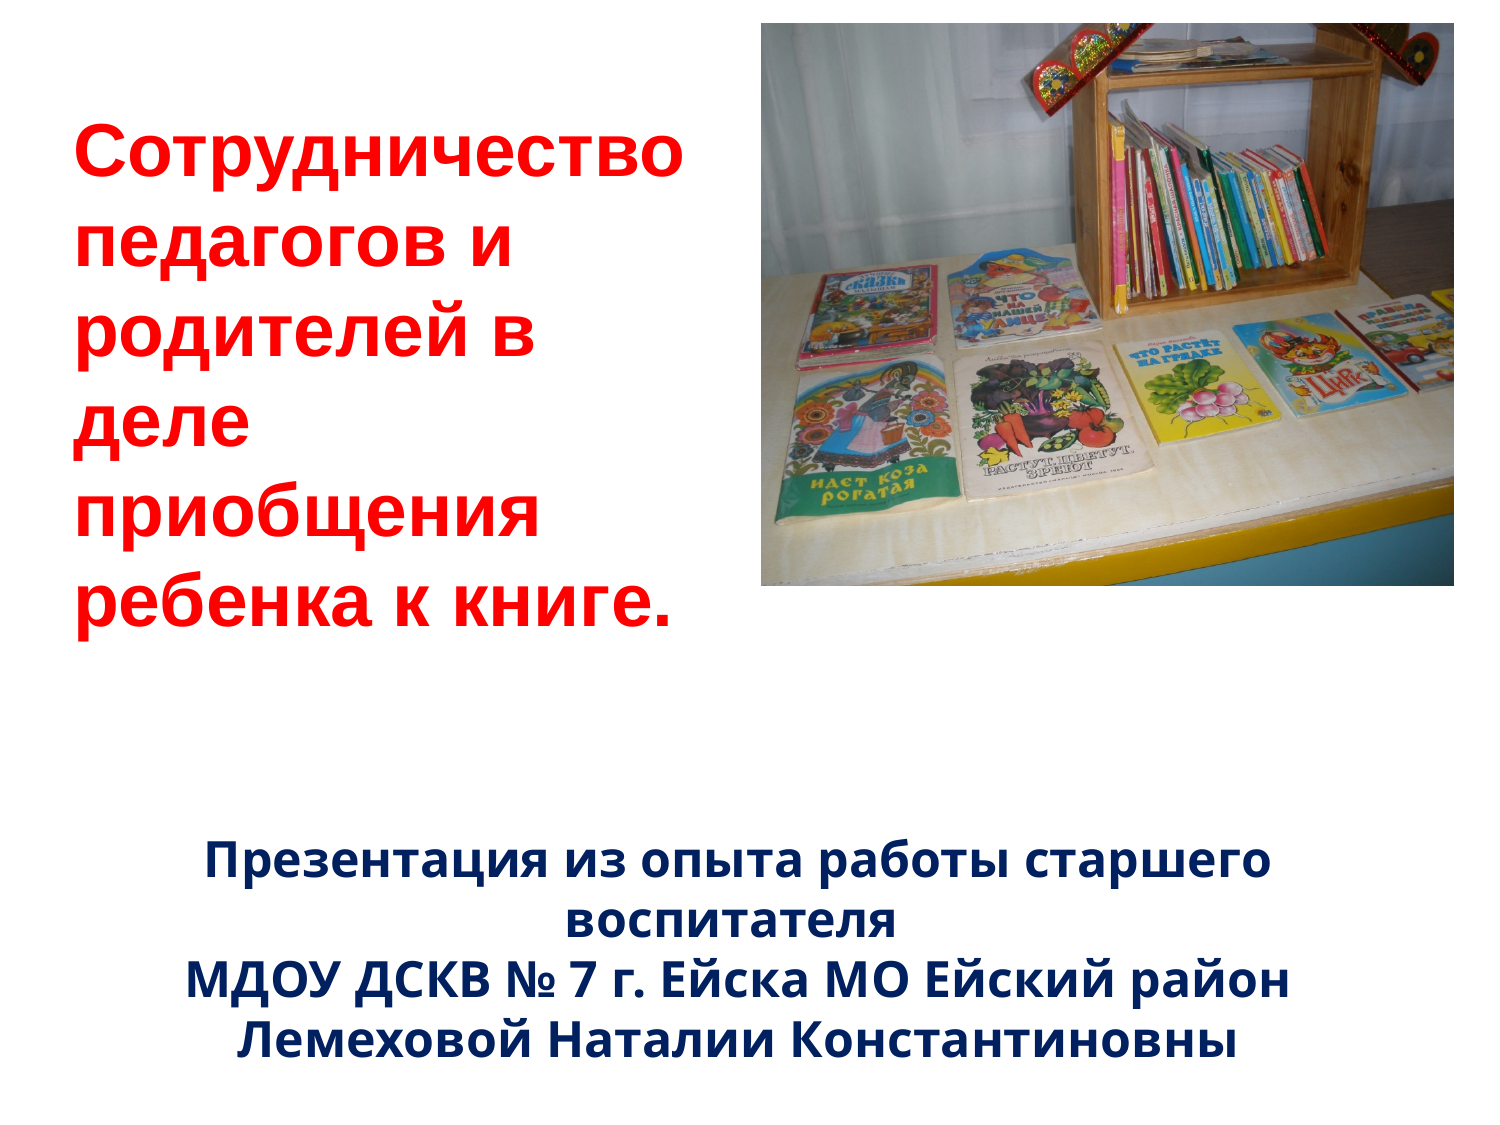

Сотрудничество педагогов и родителей в деле приобщения ребенка к книге.
# Презентация из опыта работы старшего воспитателя МДОУ ДСКВ № 7 г. Ейска МО Ейский район Лемеховой Наталии Константиновны